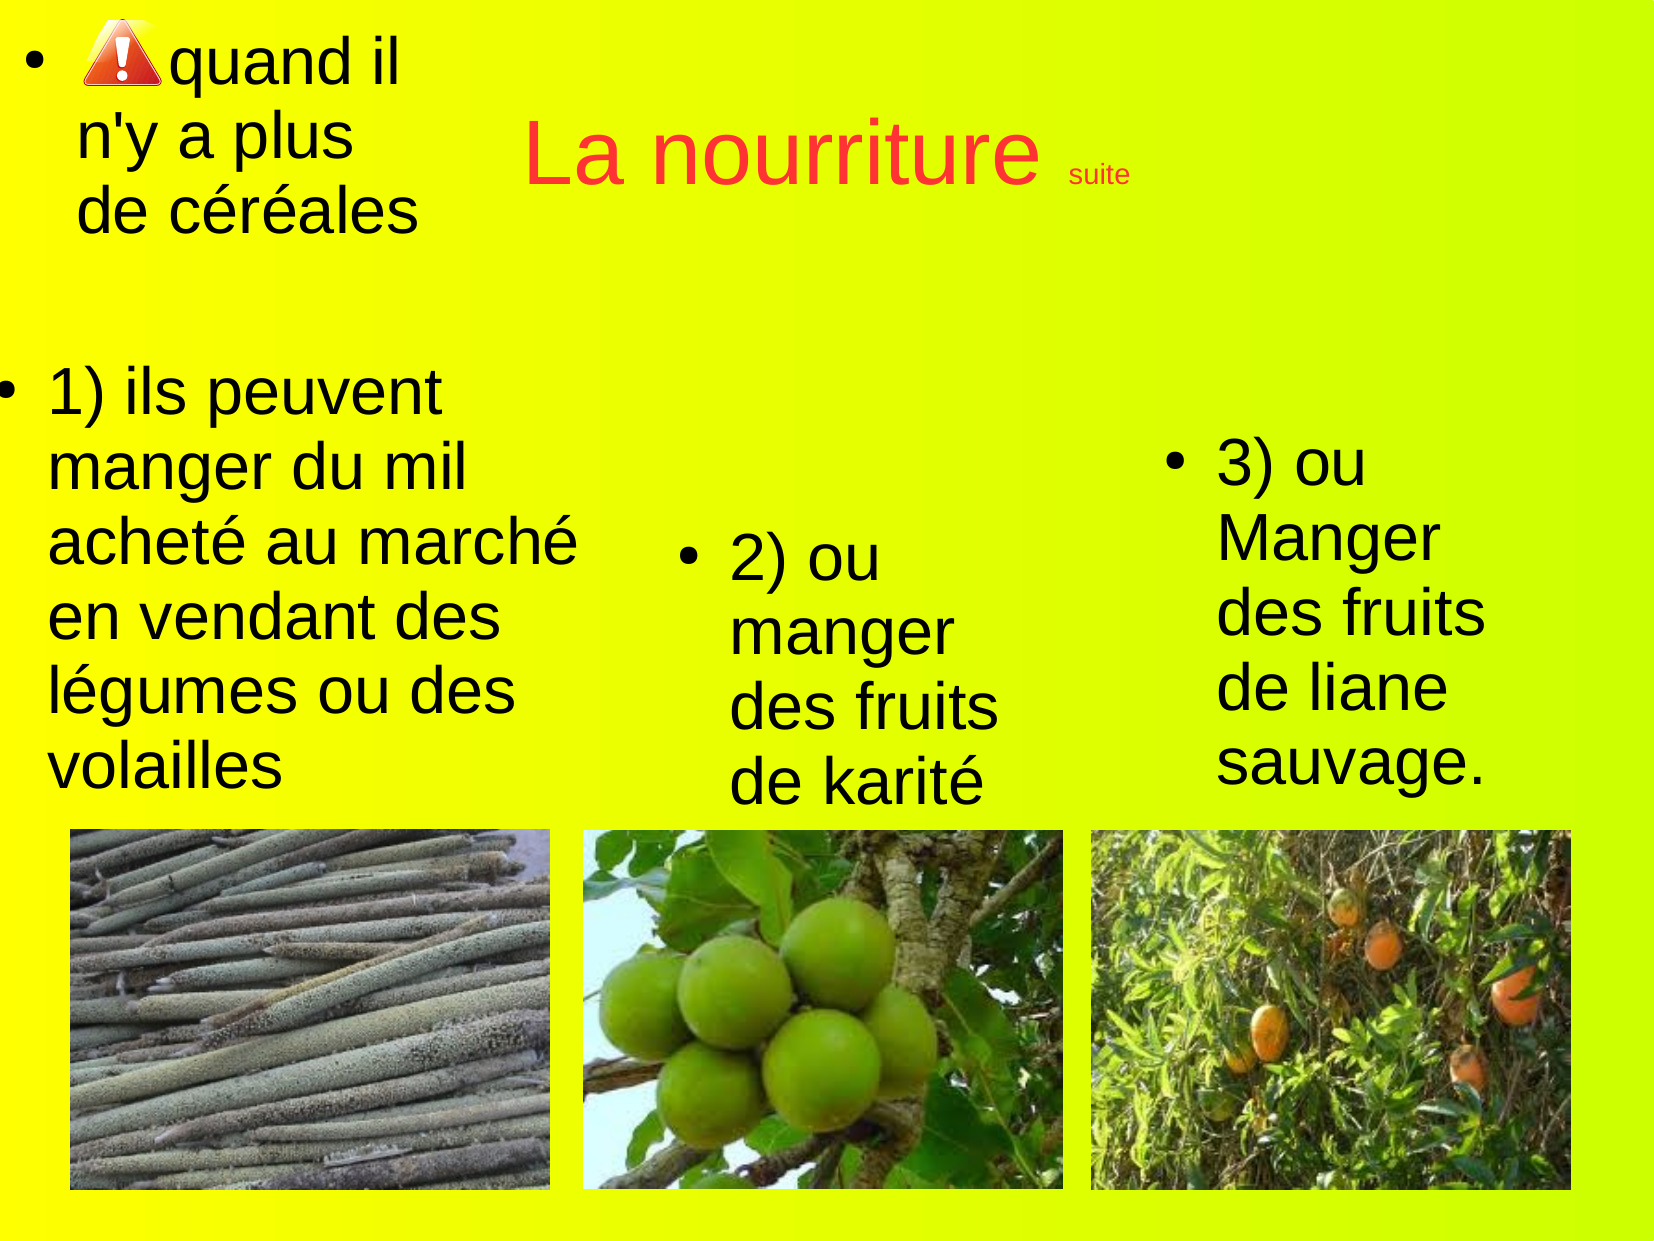

quand il n'y a plus de céréales
# La nourriture suite
1) ils peuvent manger du mil acheté au marché en vendant des légumes ou des volailles
3) ou Manger des fruits de liane sauvage.
2) ou manger des fruits de karité